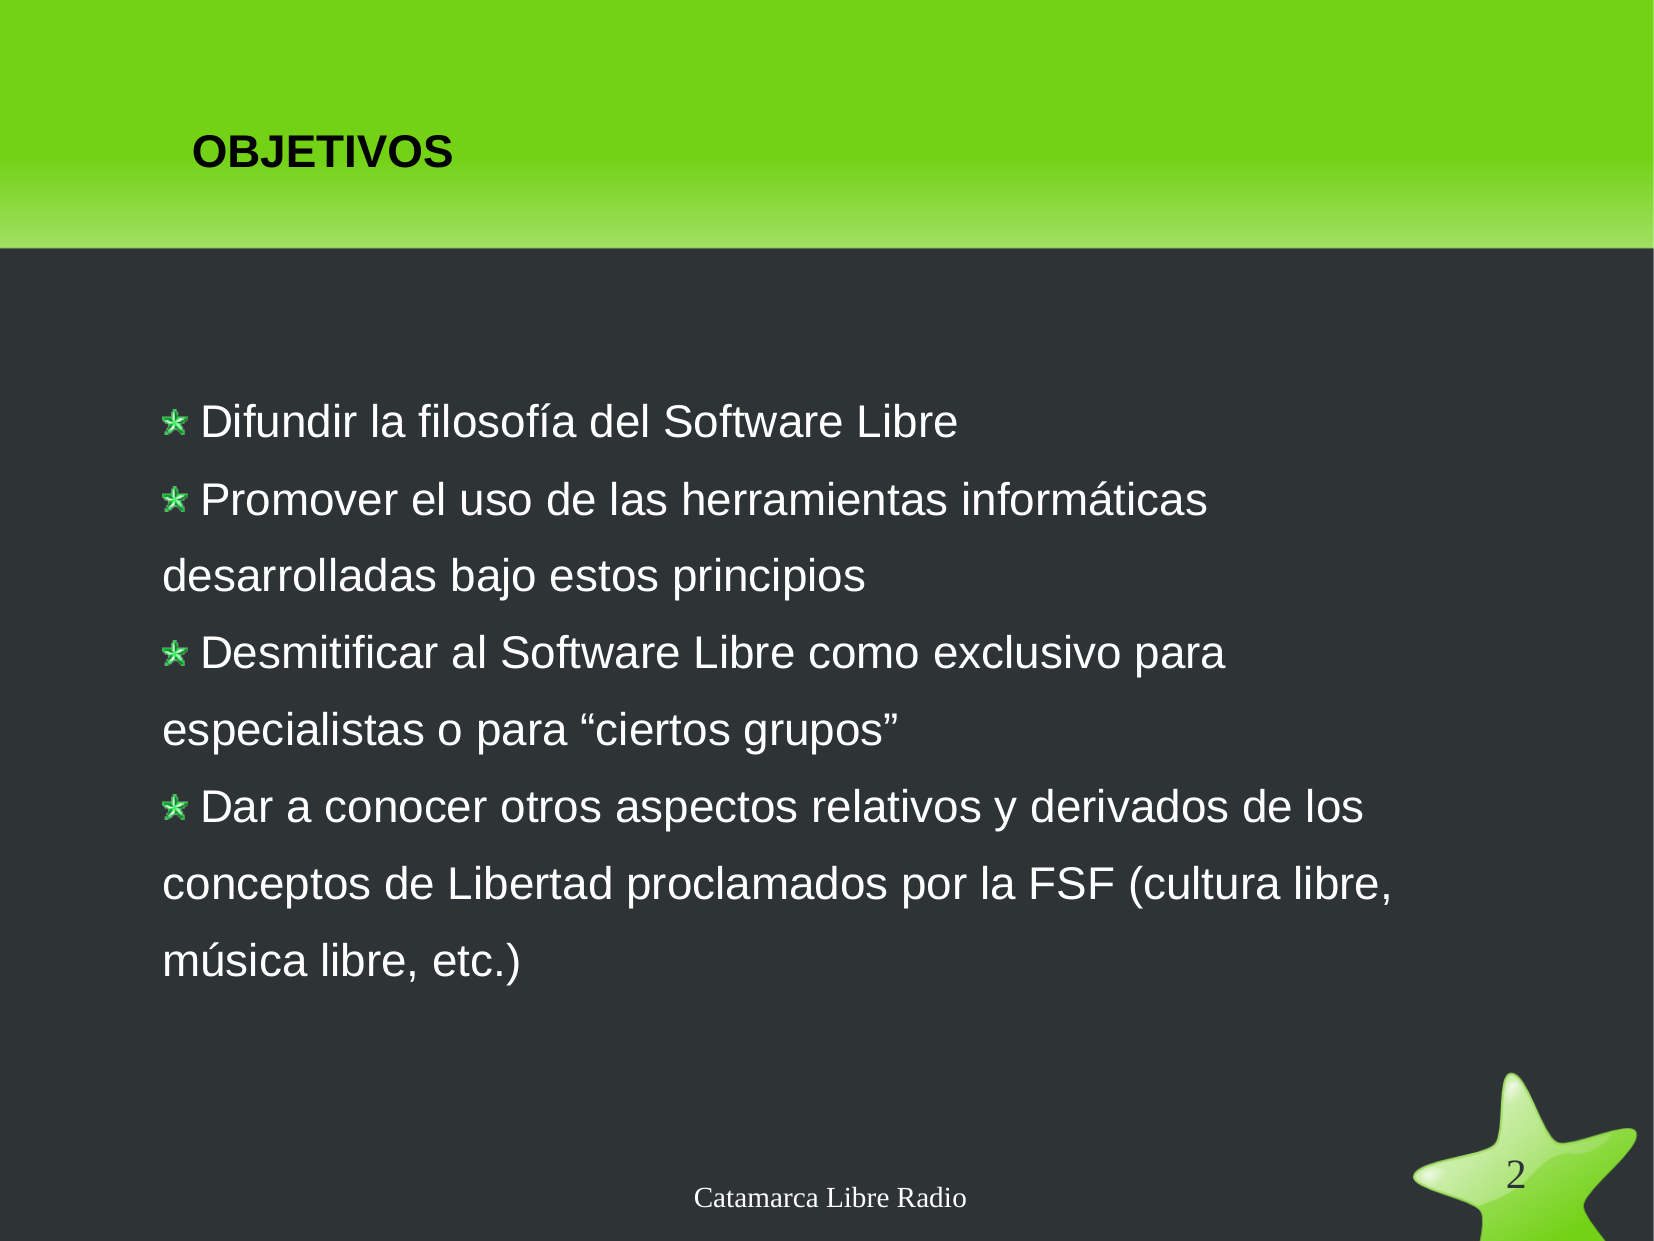

OBJETIVOS
 Difundir la filosofía del Software Libre
 Promover el uso de las herramientas informáticas desarrolladas bajo estos principios
 Desmitificar al Software Libre como exclusivo para especialistas o para “ciertos grupos”
 Dar a conocer otros aspectos relativos y derivados de los conceptos de Libertad proclamados por la FSF (cultura libre, música libre, etc.)
2
Catamarca Libre Radio